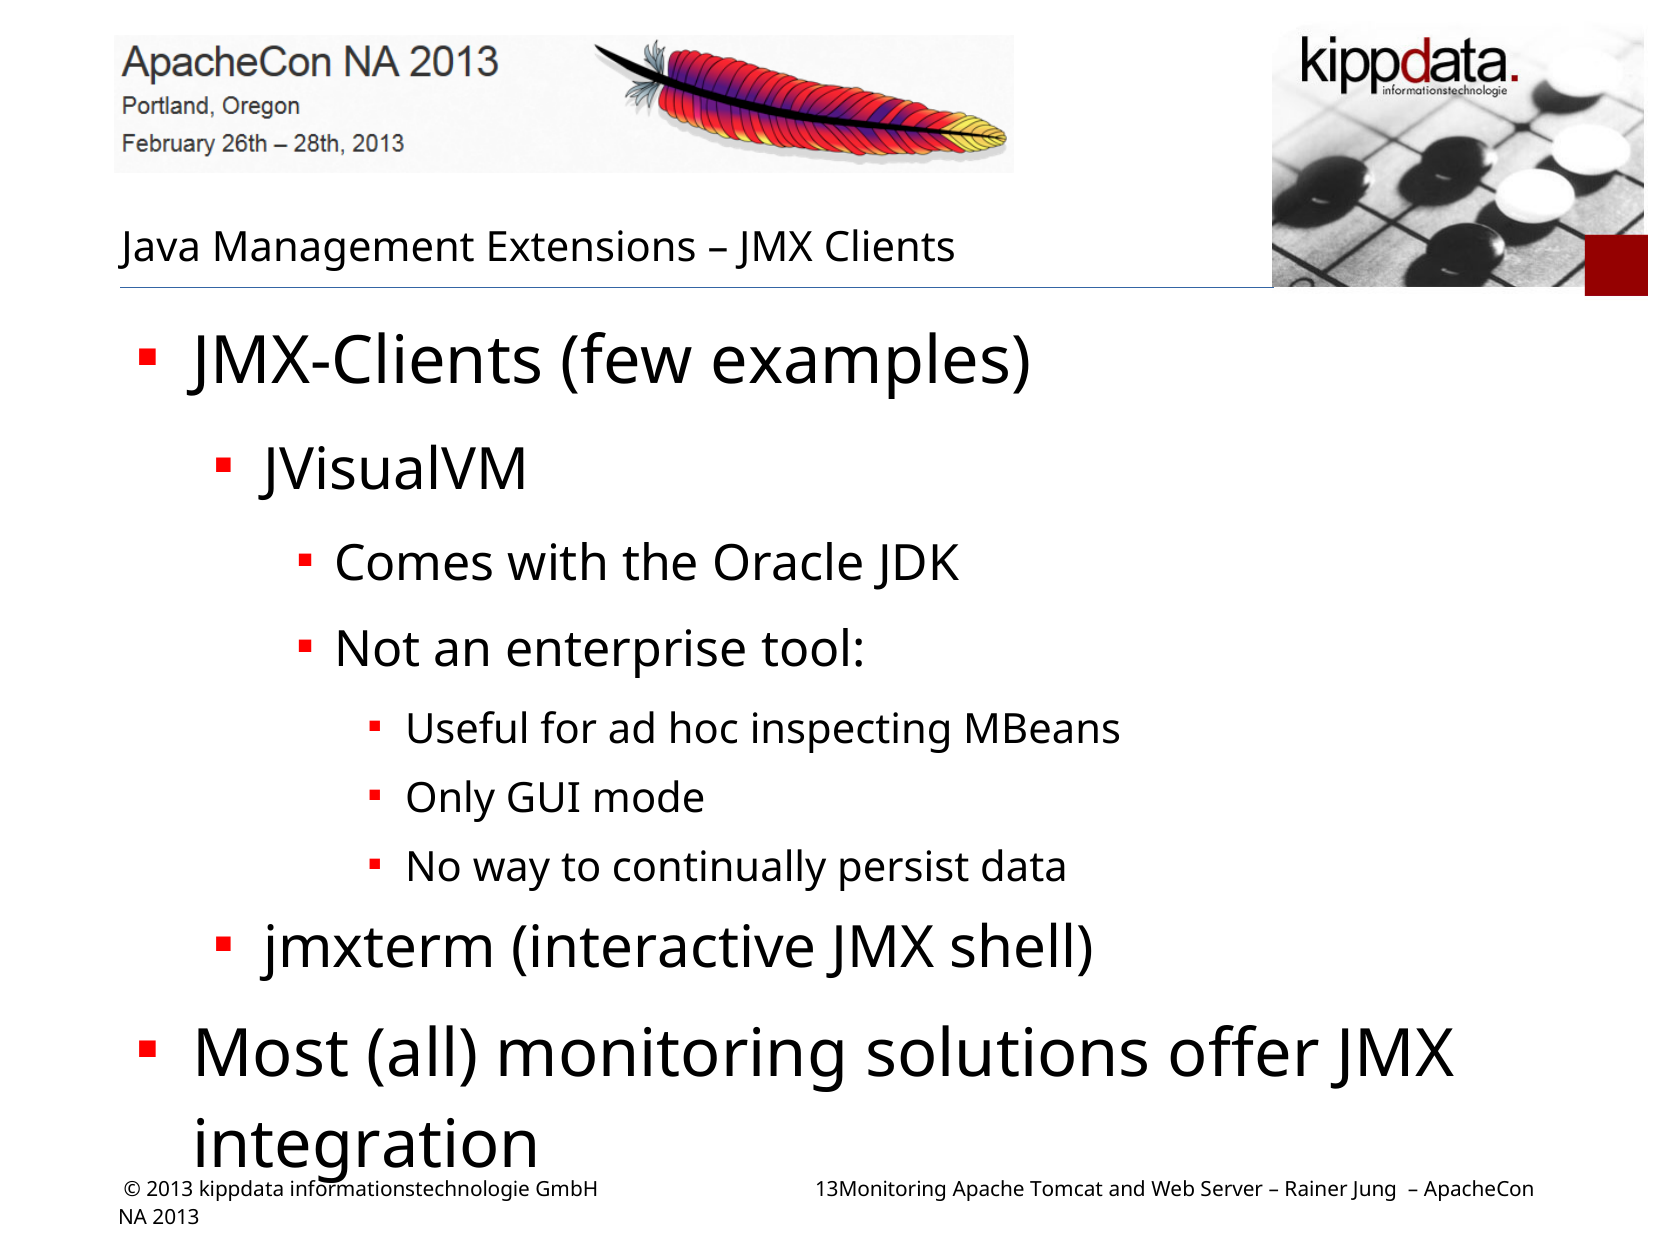

# Java Management Extensions – JMX Clients
JMX-Clients (few examples)
JVisualVM
Comes with the Oracle JDK
Not an enterprise tool:
Useful for ad hoc inspecting MBeans
Only GUI mode
No way to continually persist data
jmxterm (interactive JMX shell)
Most (all) monitoring solutions offer JMX integration